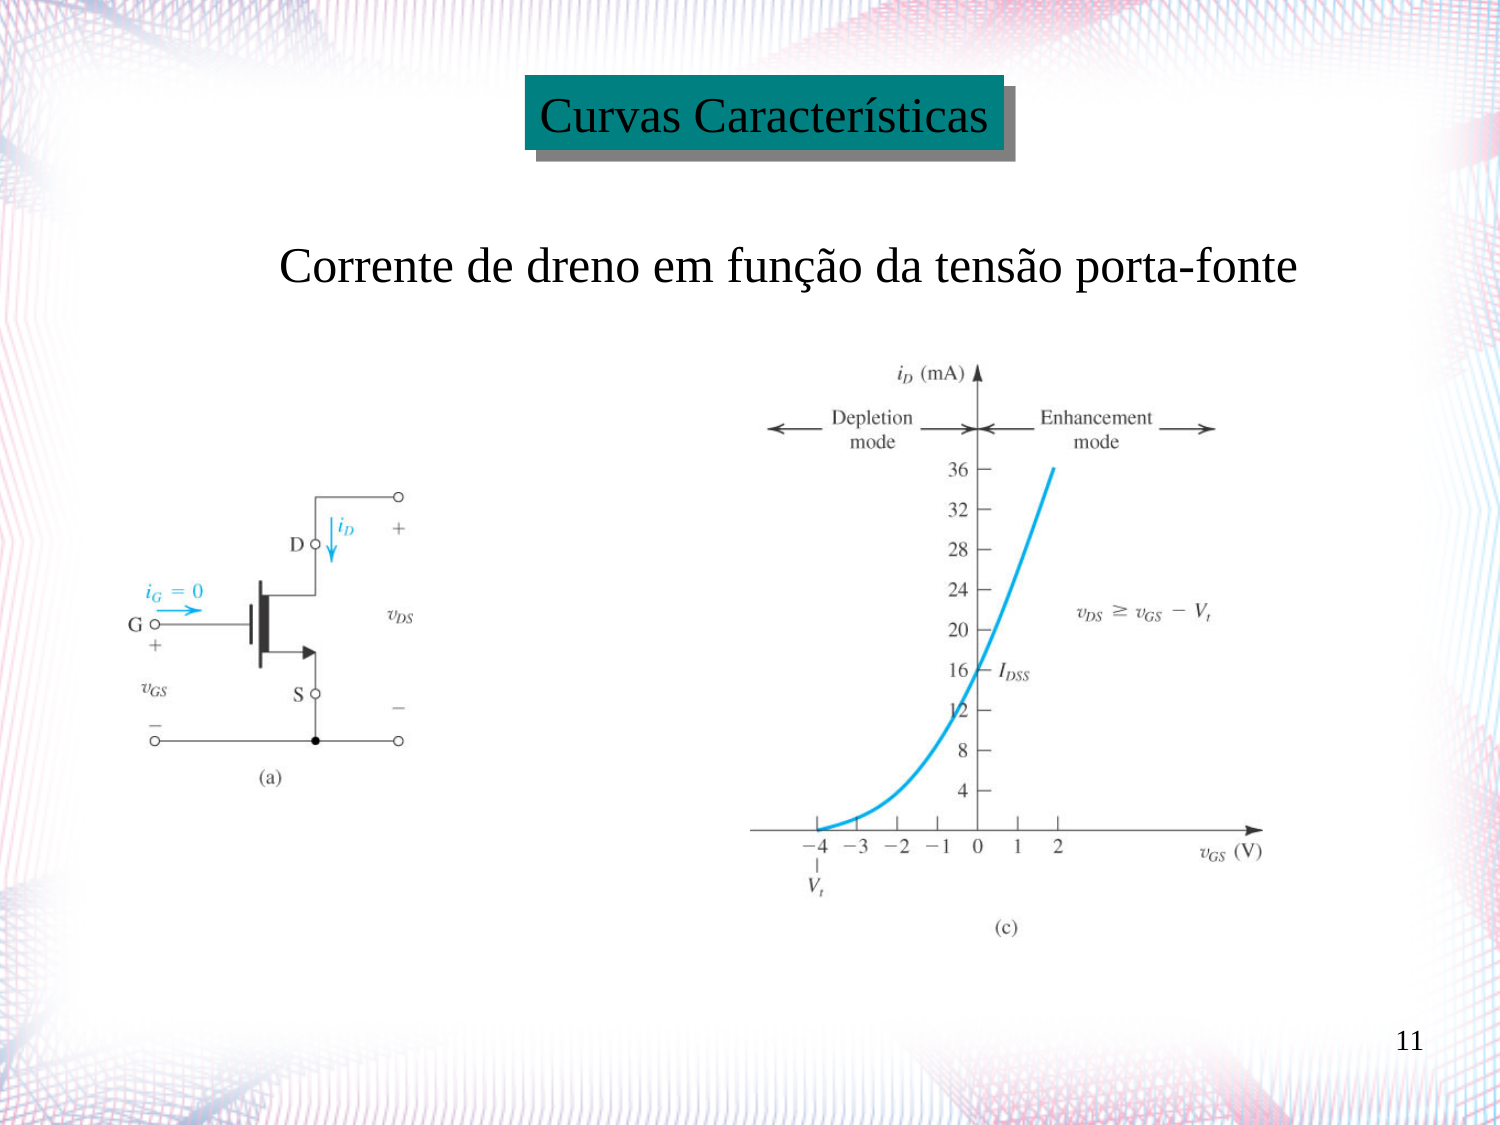

Curvas Características
Corrente de dreno em função da tensão porta-fonte
11